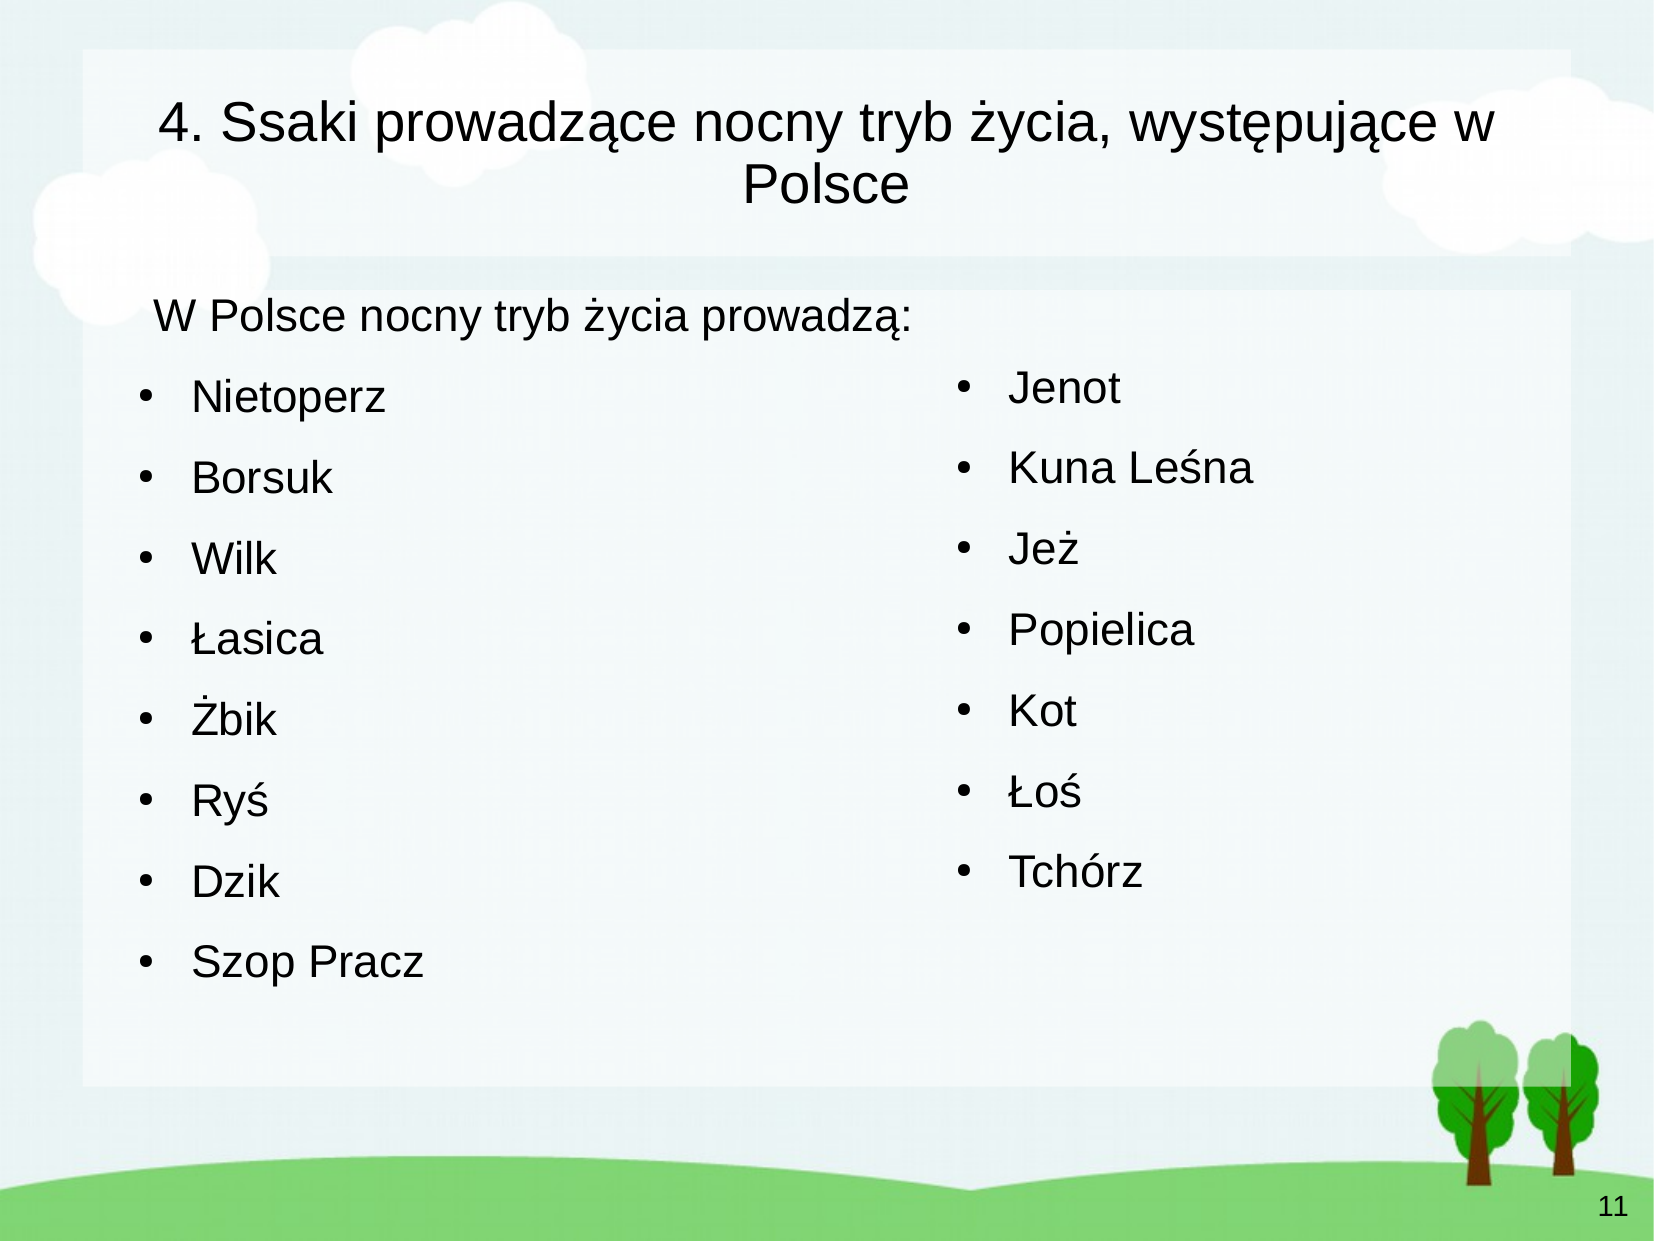

# 4. Ssaki prowadzące nocny tryb życia, występujące w Polsce
W Polsce nocny tryb życia prowadzą:
Nietoperz
Borsuk
Wilk
Łasica
Żbik
Ryś
Dzik
Szop Pracz
Jenot
Kuna Leśna
Jeż
Popielica
Kot
Łoś
Tchórz
11